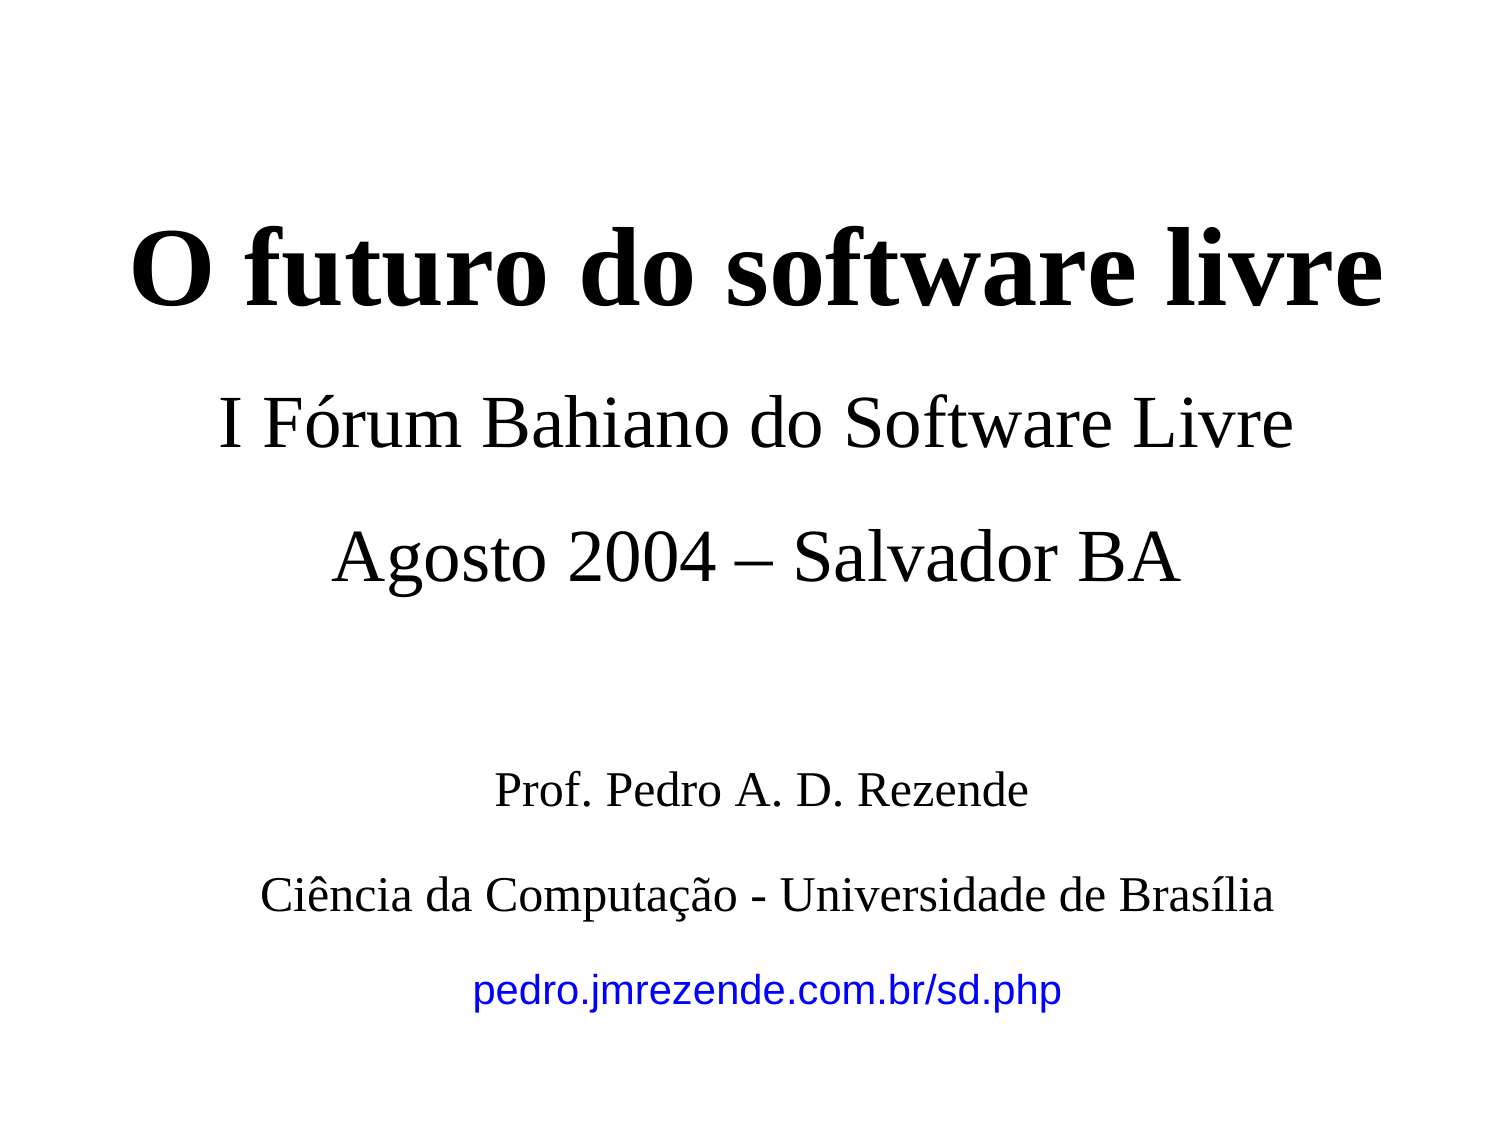

# O futuro do software livre I Fórum Bahiano do Software Livre Agosto 2004 – Salvador BA
Prof. Pedro A. D. Rezende
Ciência da Computação - Universidade de Brasília
pedro.jmrezende.com.br/sd.php